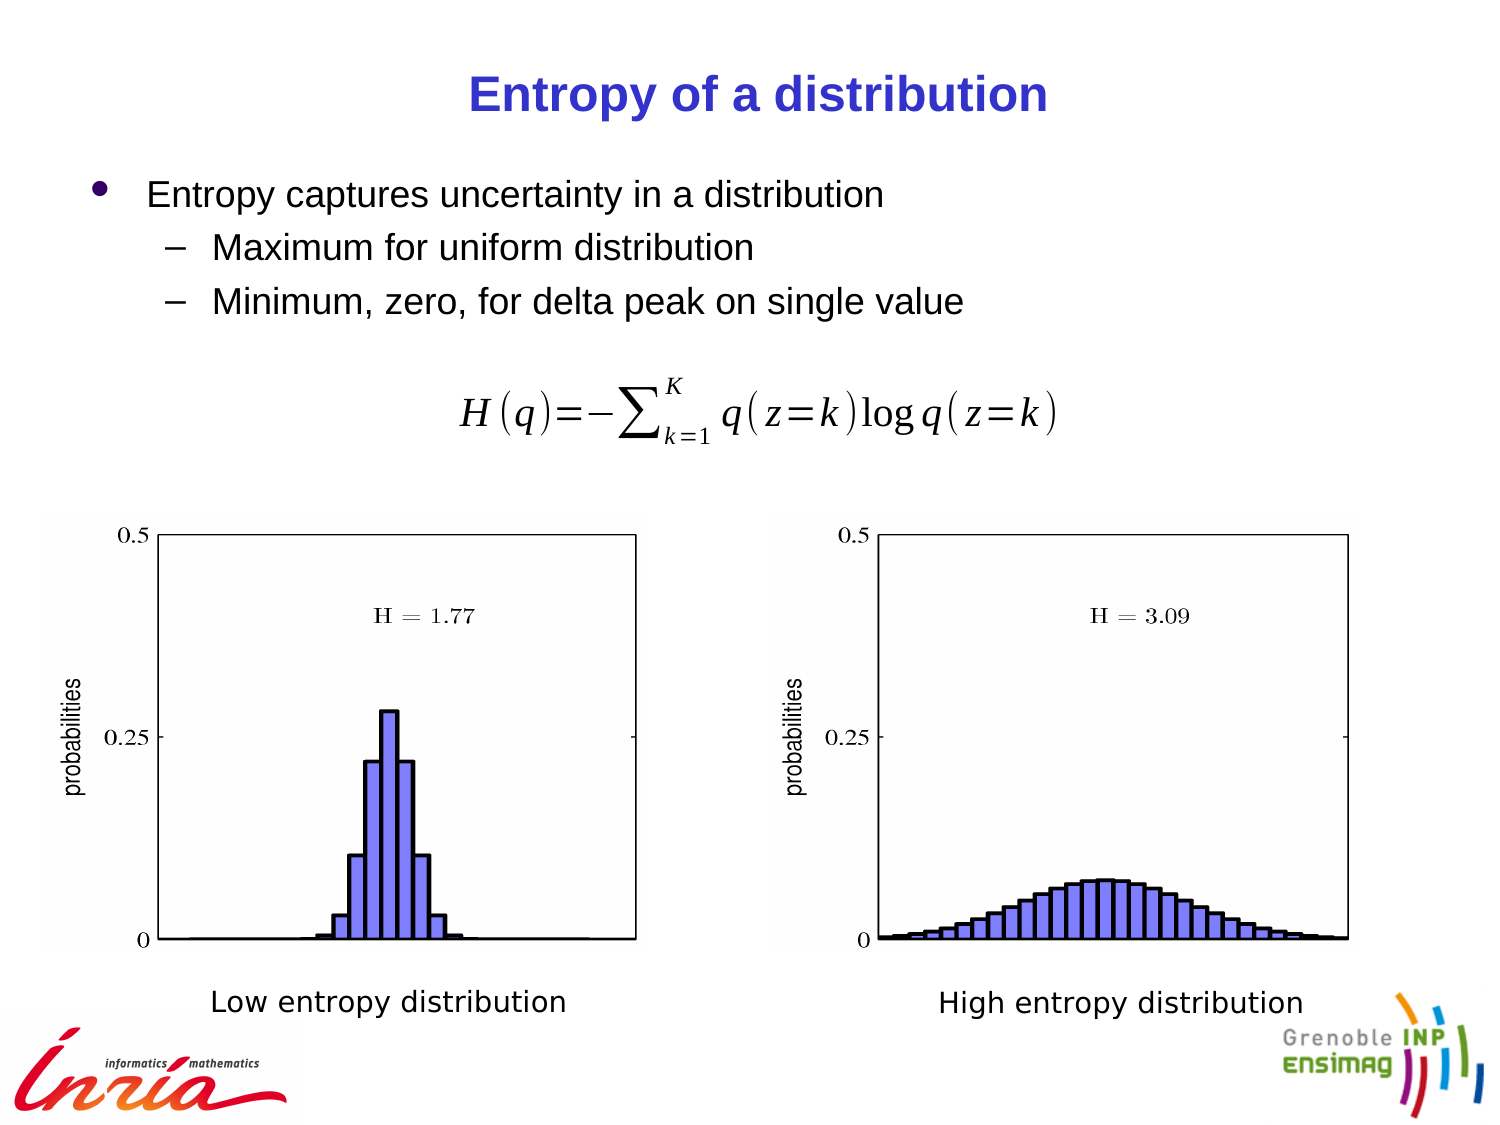

# Entropy of a distribution
Entropy captures uncertainty in a distribution
Maximum for uniform distribution
Minimum, zero, for delta peak on single value
Low entropy distribution
High entropy distribution